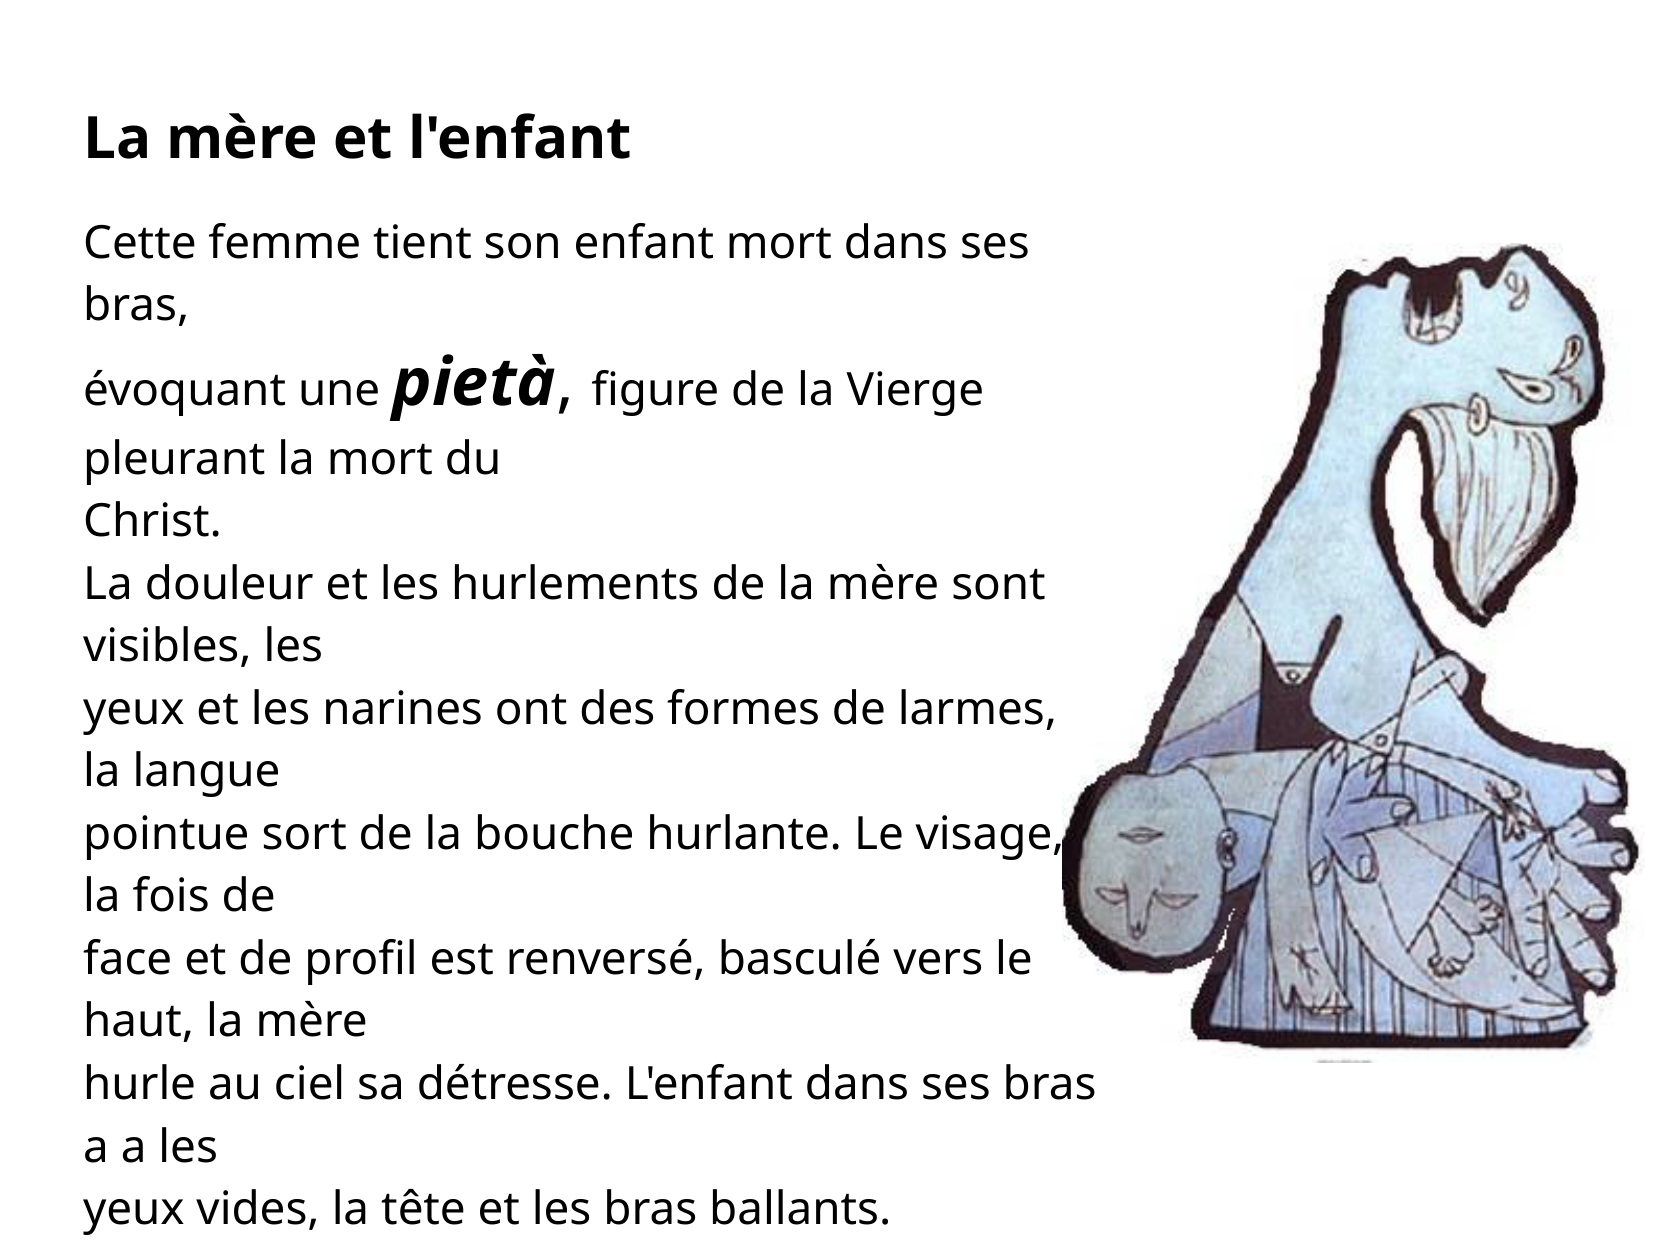

La mère et l'enfant
Cette femme tient son enfant mort dans ses bras,
évoquant une pietà, figure de la Vierge pleurant la mort du
Christ.
La douleur et les hurlements de la mère sont visibles, les
yeux et les narines ont des formes de larmes, la langue
pointue sort de la bouche hurlante. Le visage, à la fois de
face et de profil est renversé, basculé vers le haut, la mère
hurle au ciel sa détresse. L'enfant dans ses bras a a les
yeux vides, la tête et les bras ballants.